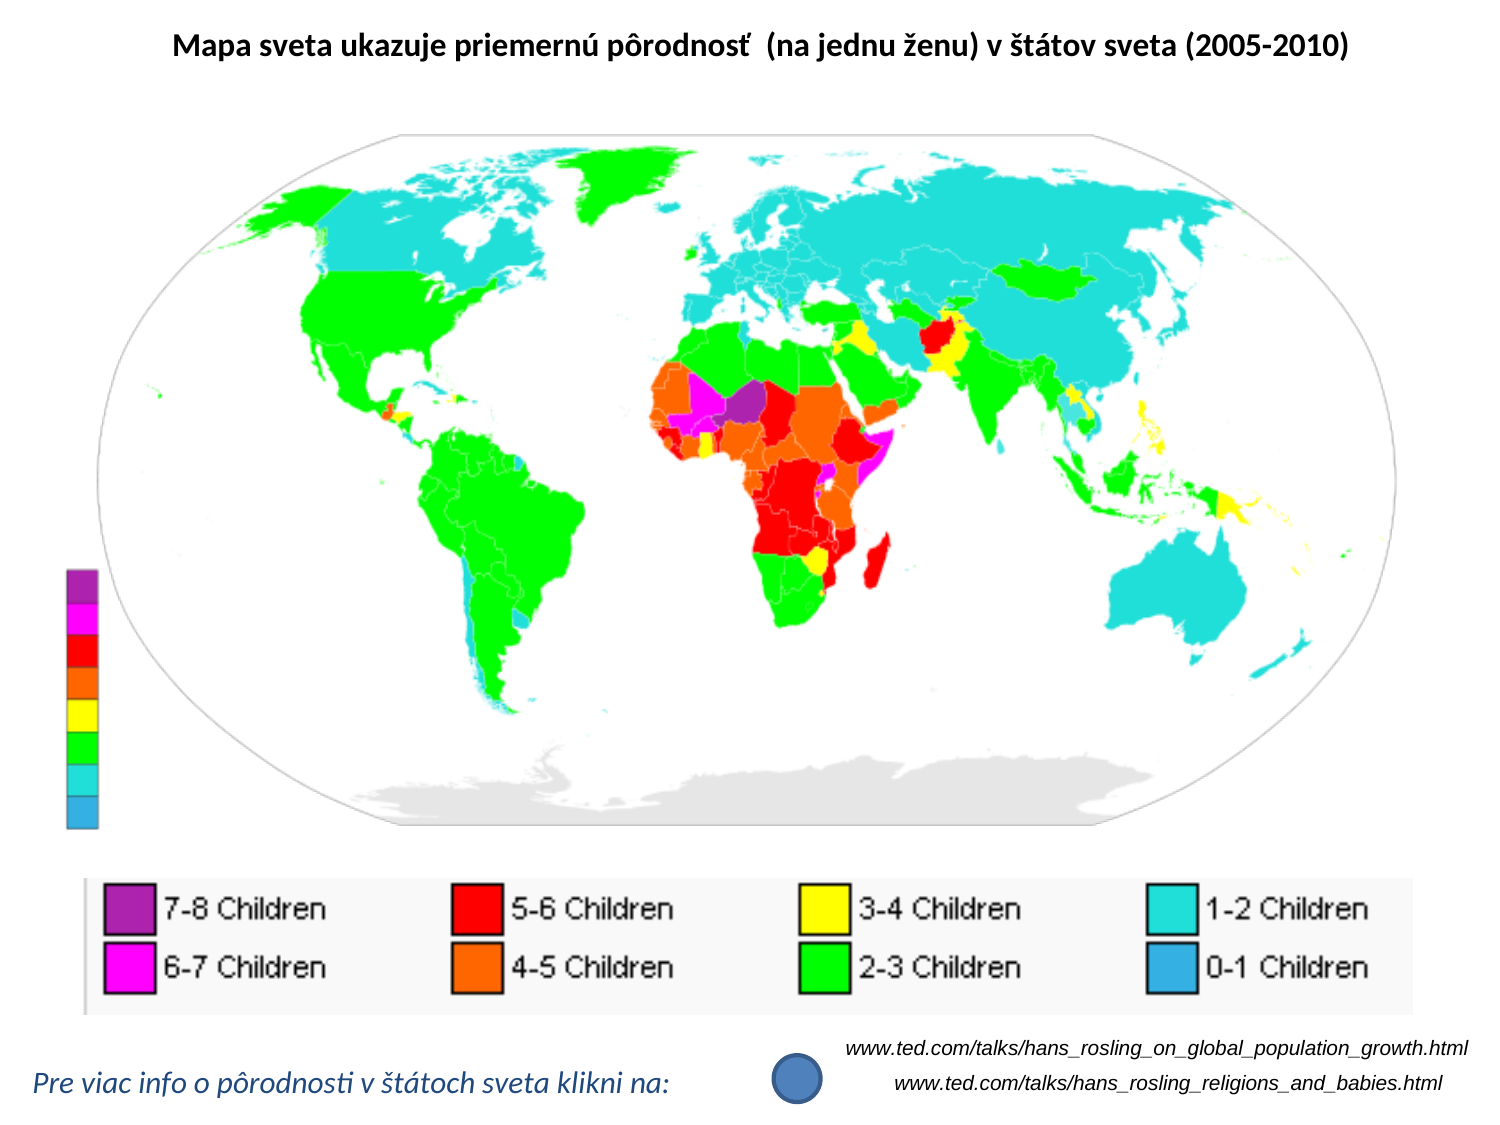

Mapa sveta ukazuje priemernú pôrodnosť (na jednu ženu) v štátov sveta (2005-2010)
www.ted.com/talks/hans_rosling_on_global_population_growth.html
Pre viac info o pôrodnosti v štátoch sveta klikni na:
www.ted.com/talks/hans_rosling_religions_and_babies.html